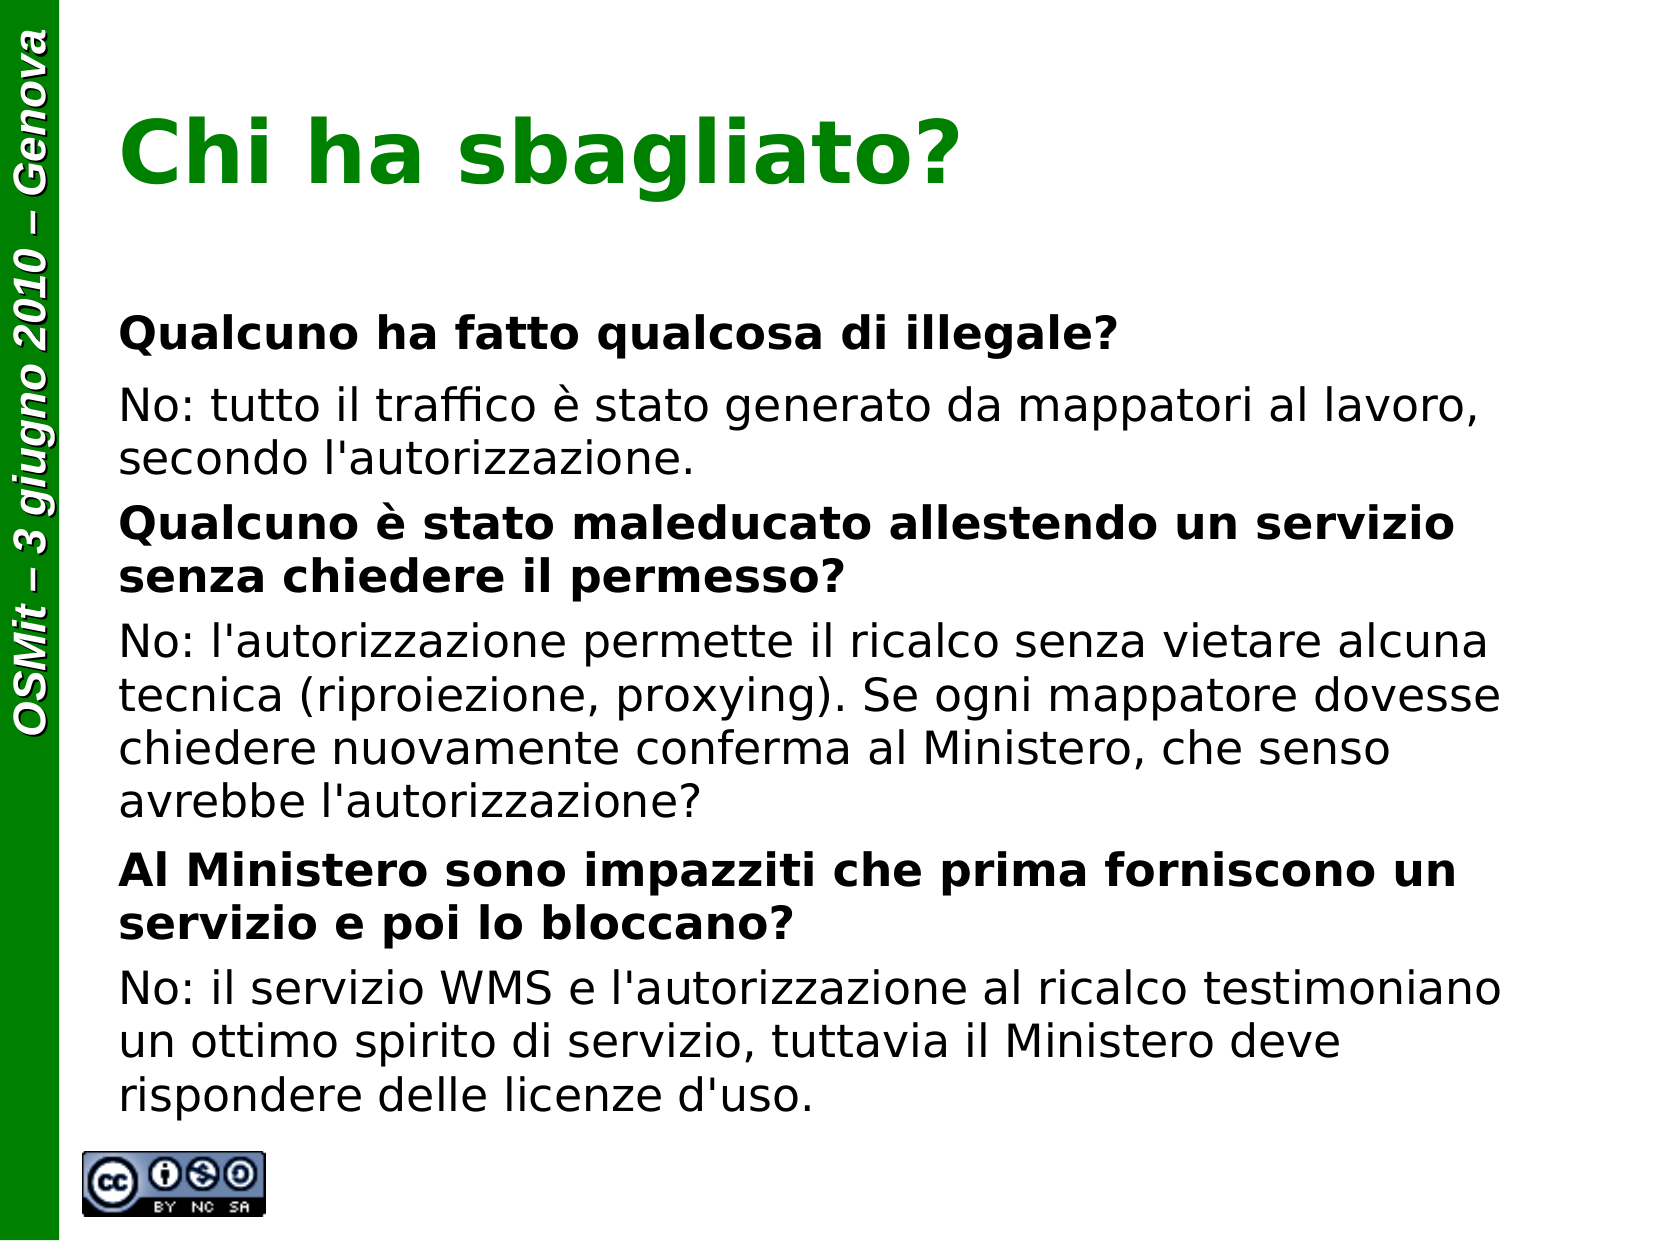

# Chi ha sbagliato?
Qualcuno ha fatto qualcosa di illegale?
No: tutto il traffico è stato generato da mappatori al lavoro, secondo l'autorizzazione.
Qualcuno è stato maleducato allestendo un servizio senza chiedere il permesso?
No: l'autorizzazione permette il ricalco senza vietare alcuna tecnica (riproiezione, proxying). Se ogni mappatore dovesse chiedere nuovamente conferma al Ministero, che senso avrebbe l'autorizzazione?
Al Ministero sono impazziti che prima forniscono un servizio e poi lo bloccano?
No: il servizio WMS e l'autorizzazione al ricalco testimoniano un ottimo spirito di servizio, tuttavia il Ministero deve rispondere delle licenze d'uso.